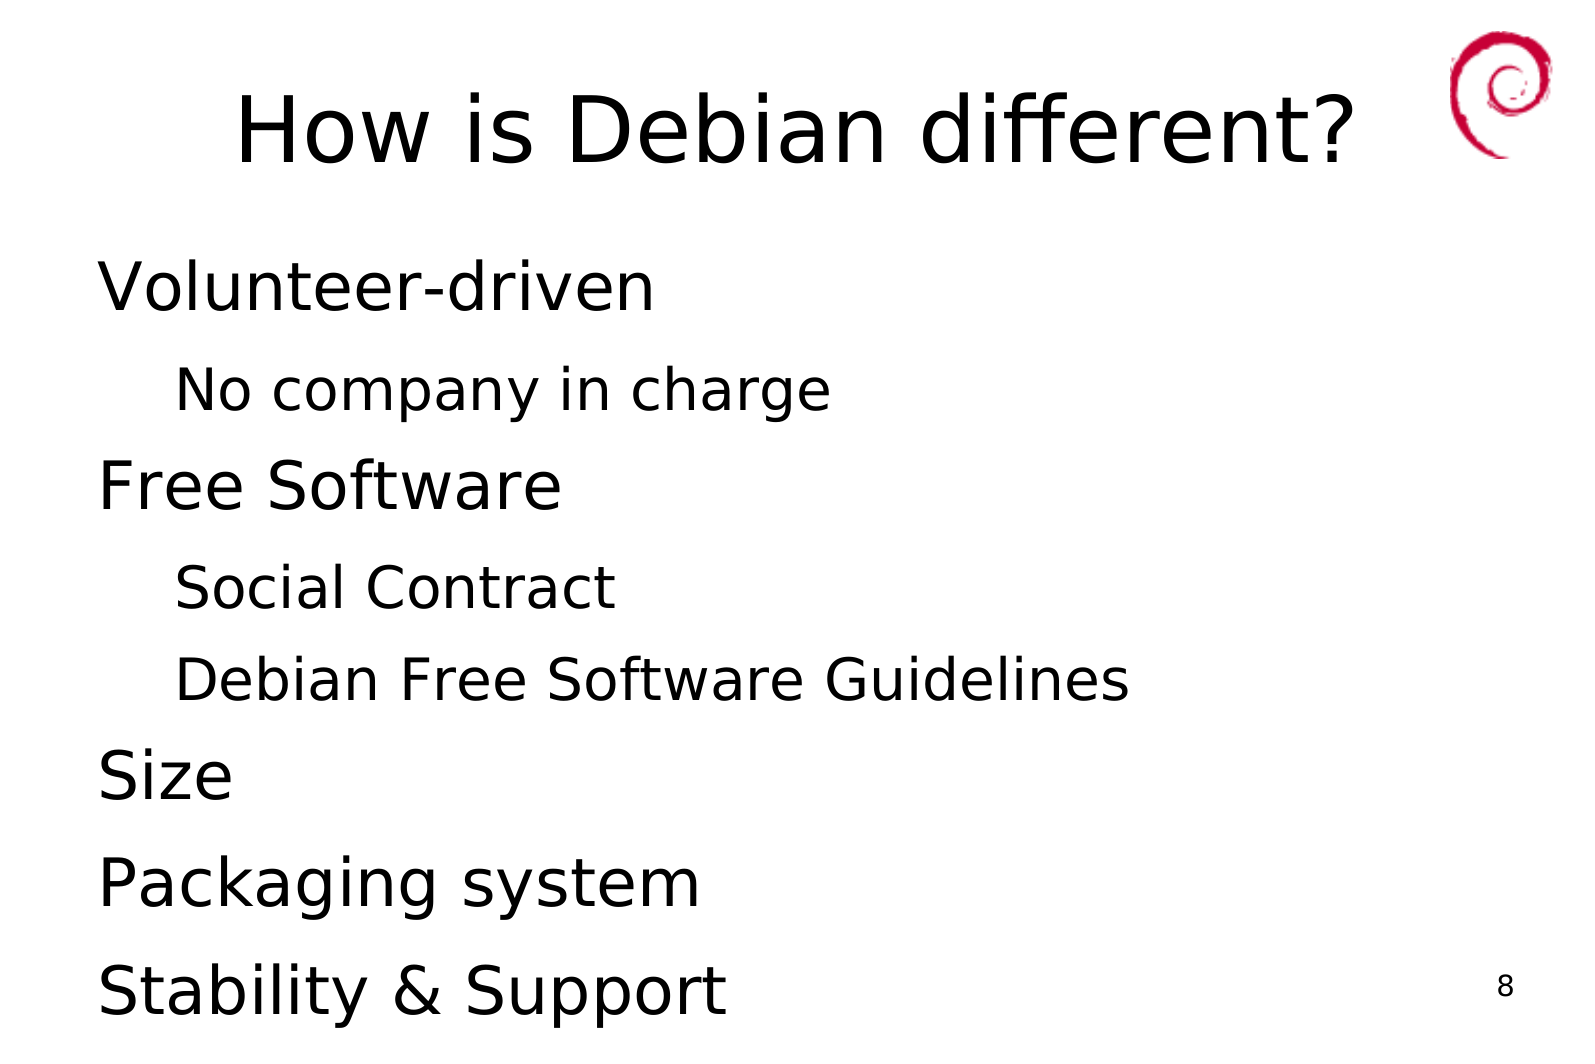

# How is Debian different?
Volunteer-driven
No company in charge
Free Software
Social Contract
Debian Free Software Guidelines
Size
Packaging system
Stability & Support
8